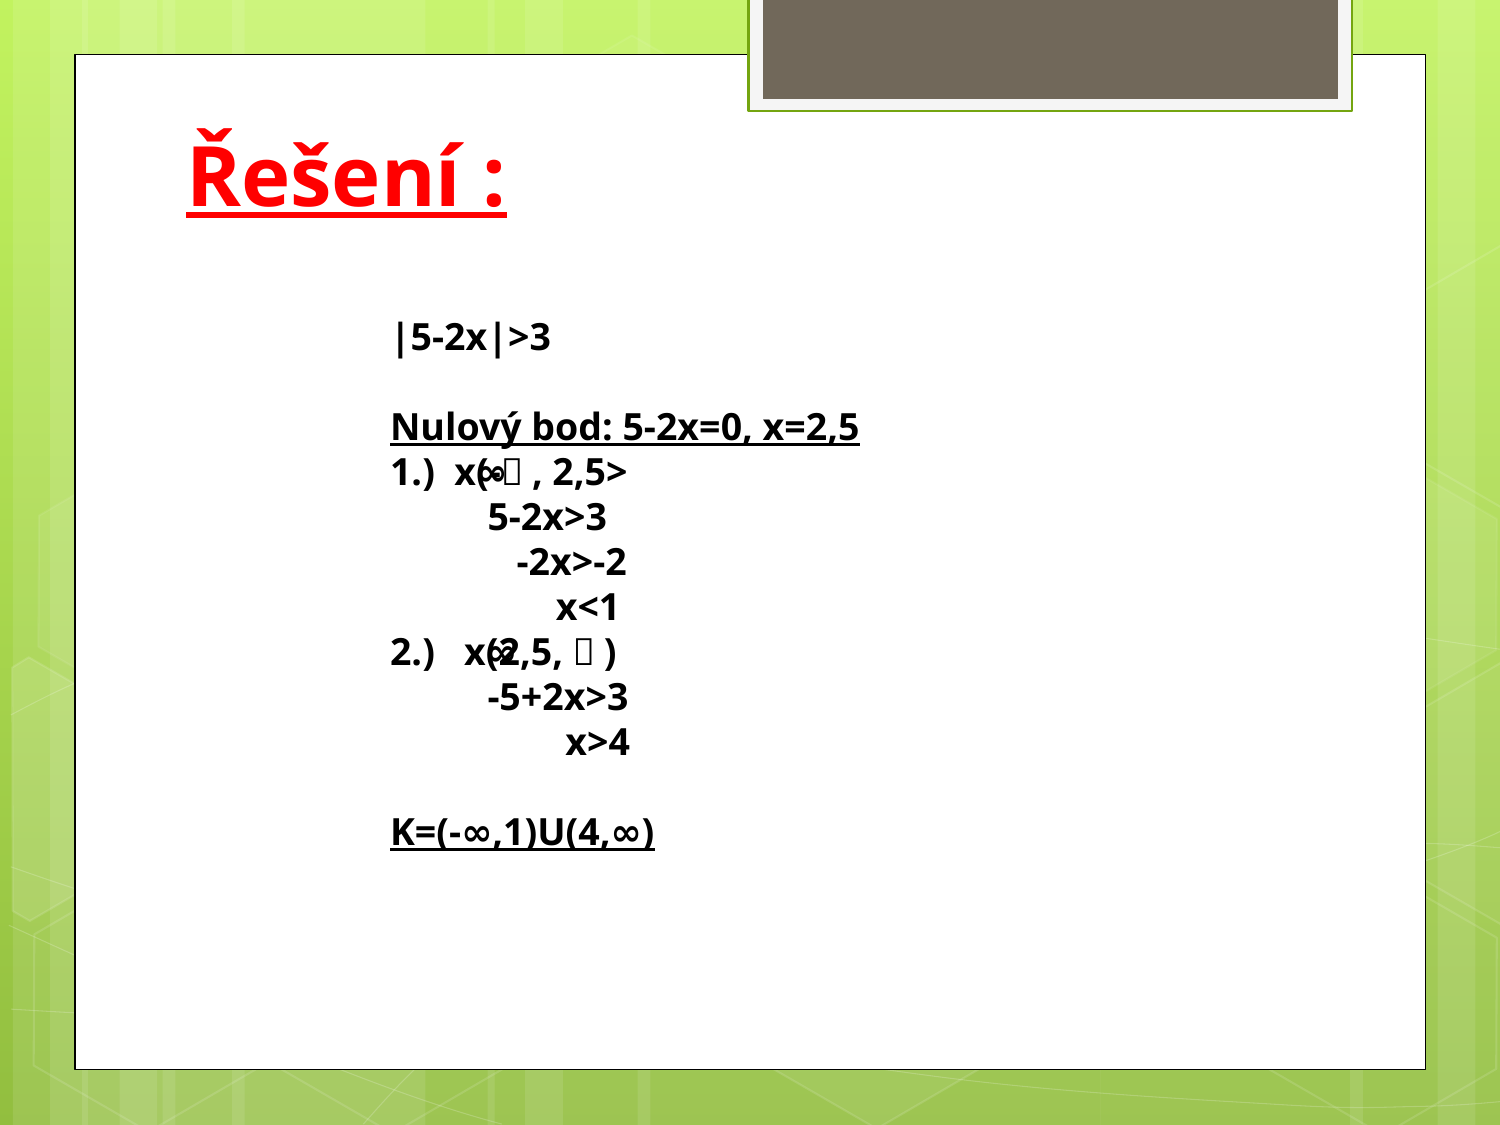

# Řešení :
|5-2x|>3
Nulový bod: 5-2x=0, x=2,5
1.) x(-∞, 2,5>
 5-2x>3
 -2x>-2
 x<1
2.) x(2,5, ∞)
 -5+2x>3
 x>4
K=(-∞,1)U(4,∞)